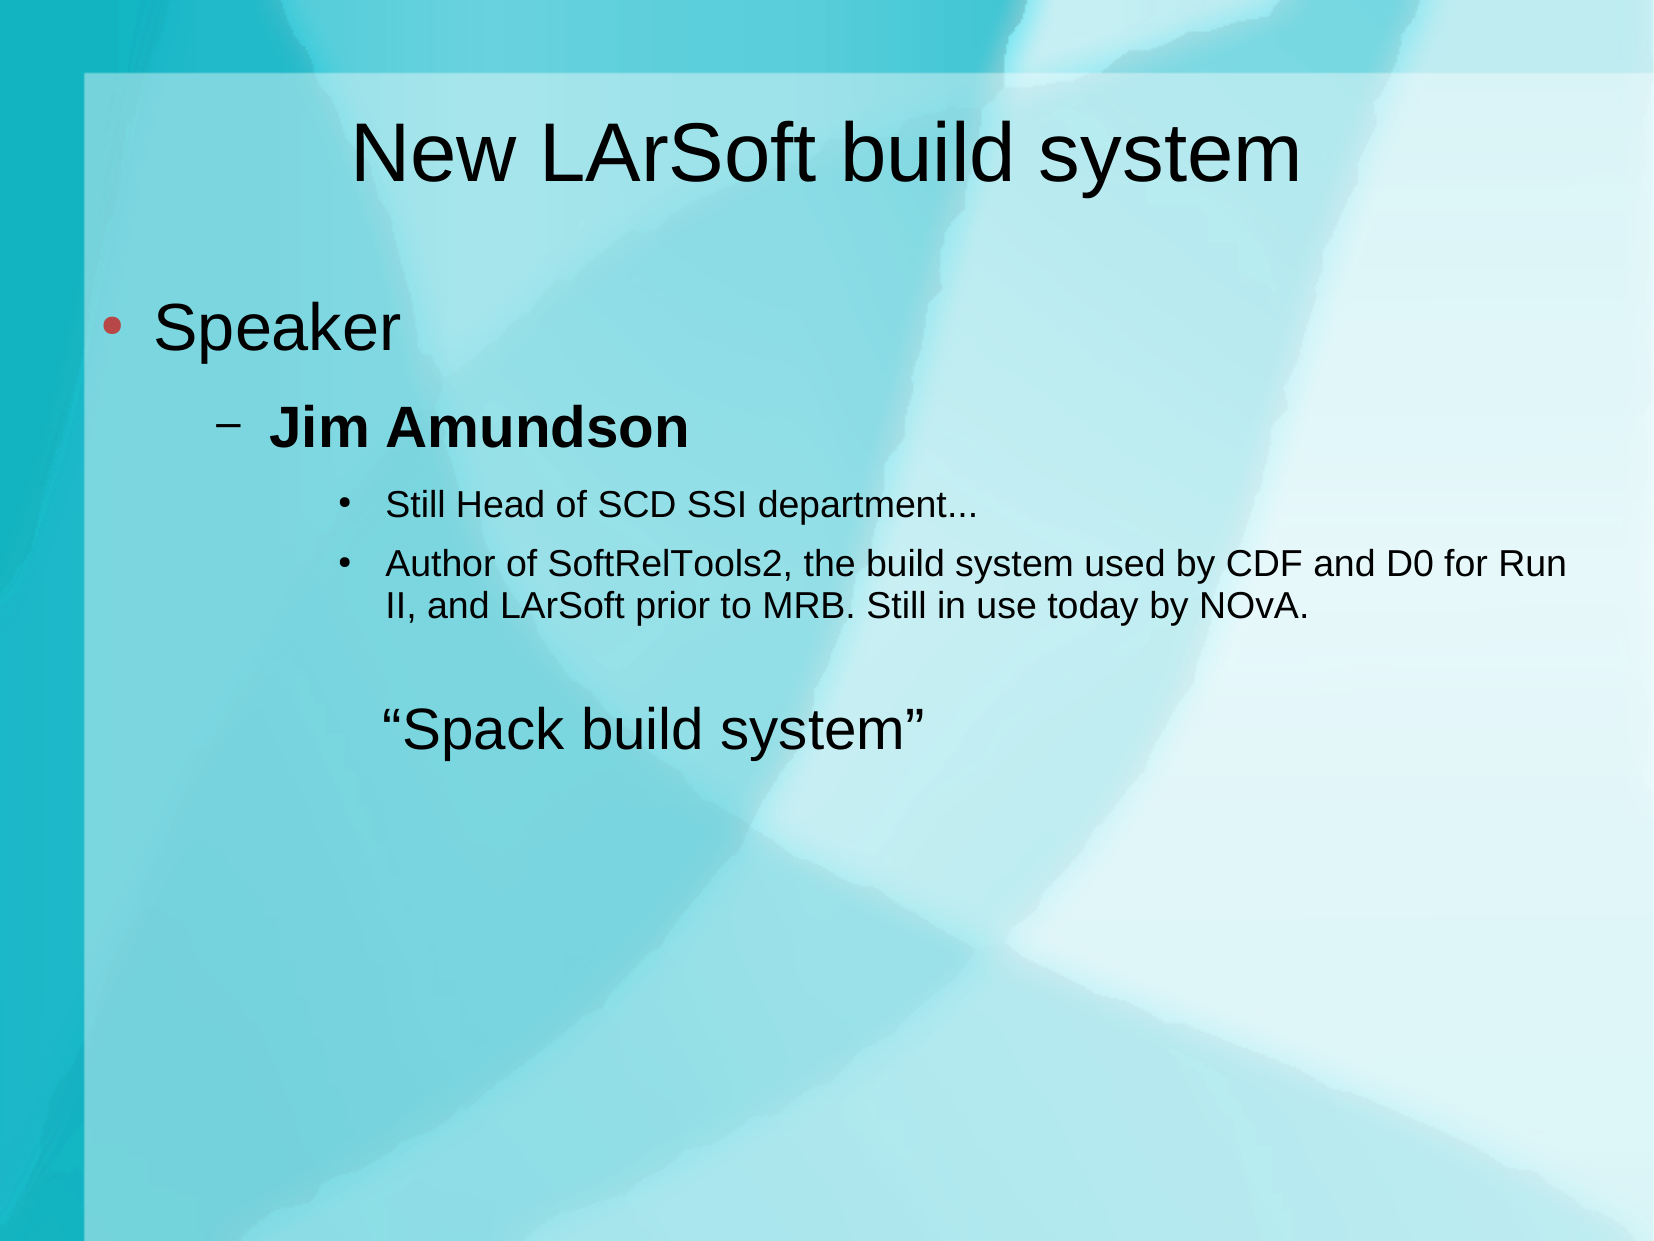

# New LArSoft build system
Speaker
Jim Amundson
Still Head of SCD SSI department...
Author of SoftRelTools2, the build system used by CDF and D0 for Run II, and LArSoft prior to MRB. Still in use today by NOvA.
 “Spack build system”